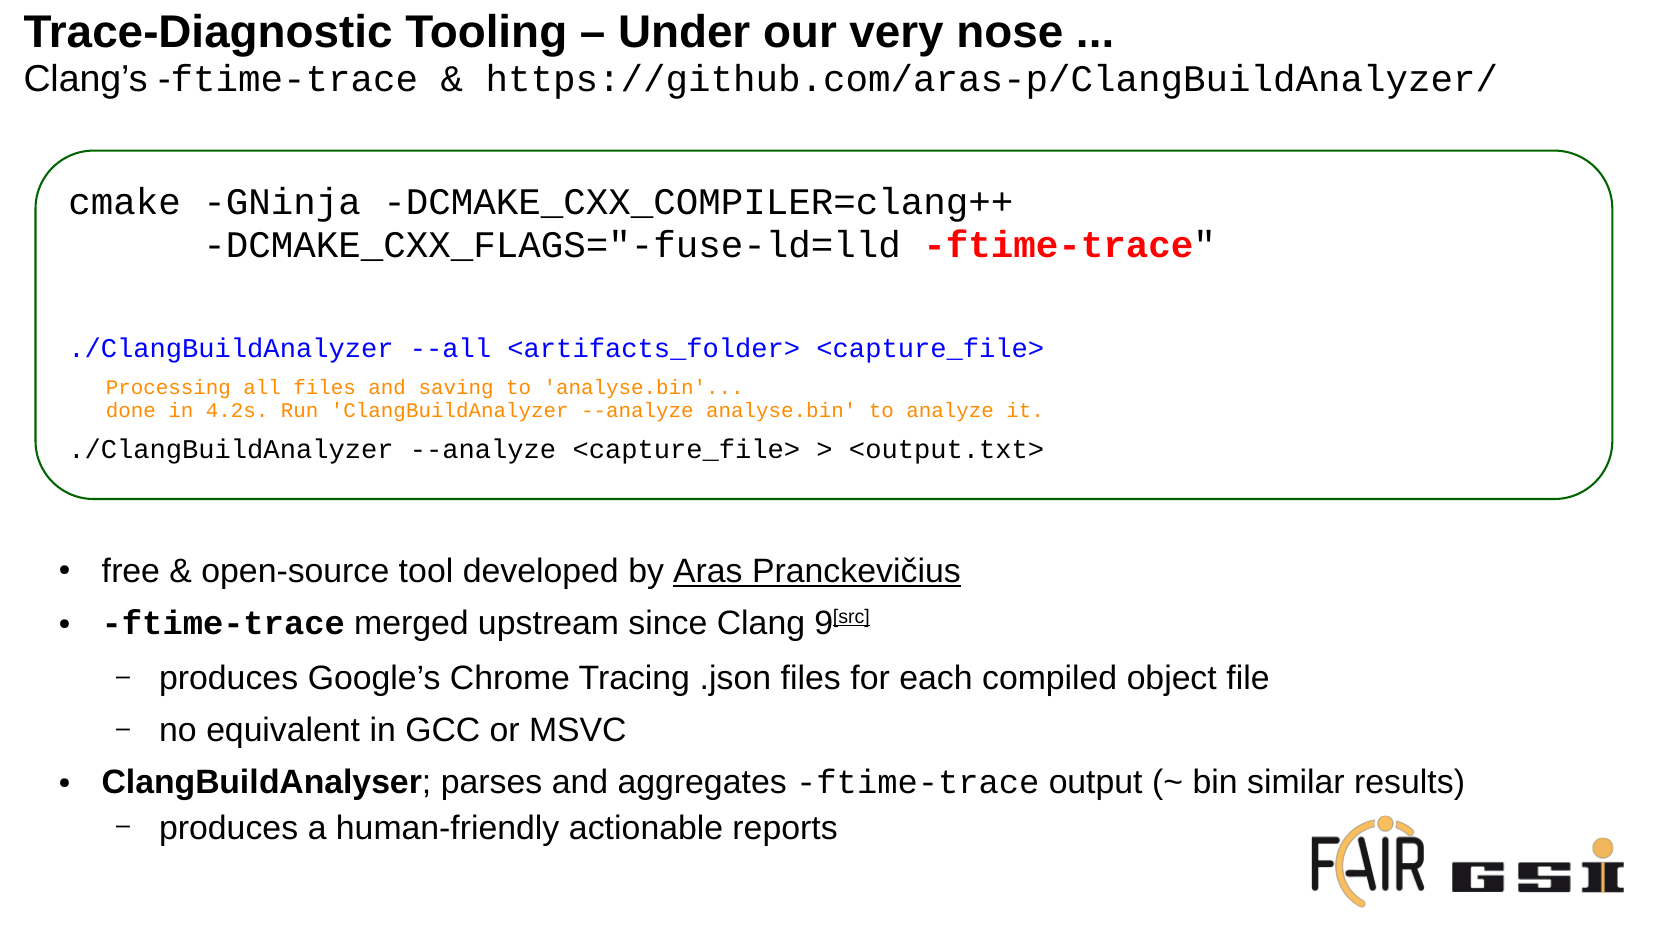

# Trace-Diagnostic Tooling – Under our very nose ... Clang’s -ftime-trace & https://github.com/aras-p/ClangBuildAnalyzer/
cmake -GNinja -DCMAKE_CXX_COMPILER=clang++
 -DCMAKE_CXX_FLAGS="-fuse-ld=lld -ftime-trace"
./ClangBuildAnalyzer --all <artifacts_folder> <capture_file>
 Processing all files and saving to 'analyse.bin'...
  done in 4.2s. Run 'ClangBuildAnalyzer --analyze analyse.bin' to analyze it.
./ClangBuildAnalyzer --analyze <capture_file> > <output.txt>
free & open-source tool developed by Aras Pranckevičius
-ftime-trace merged upstream since Clang 9[src]
produces Google’s Chrome Tracing .json files for each compiled object file
no equivalent in GCC or MSVC
ClangBuildAnalyser; parses and aggregates -ftime-trace output (~ bin similar results)
produces a human-friendly actionable reports